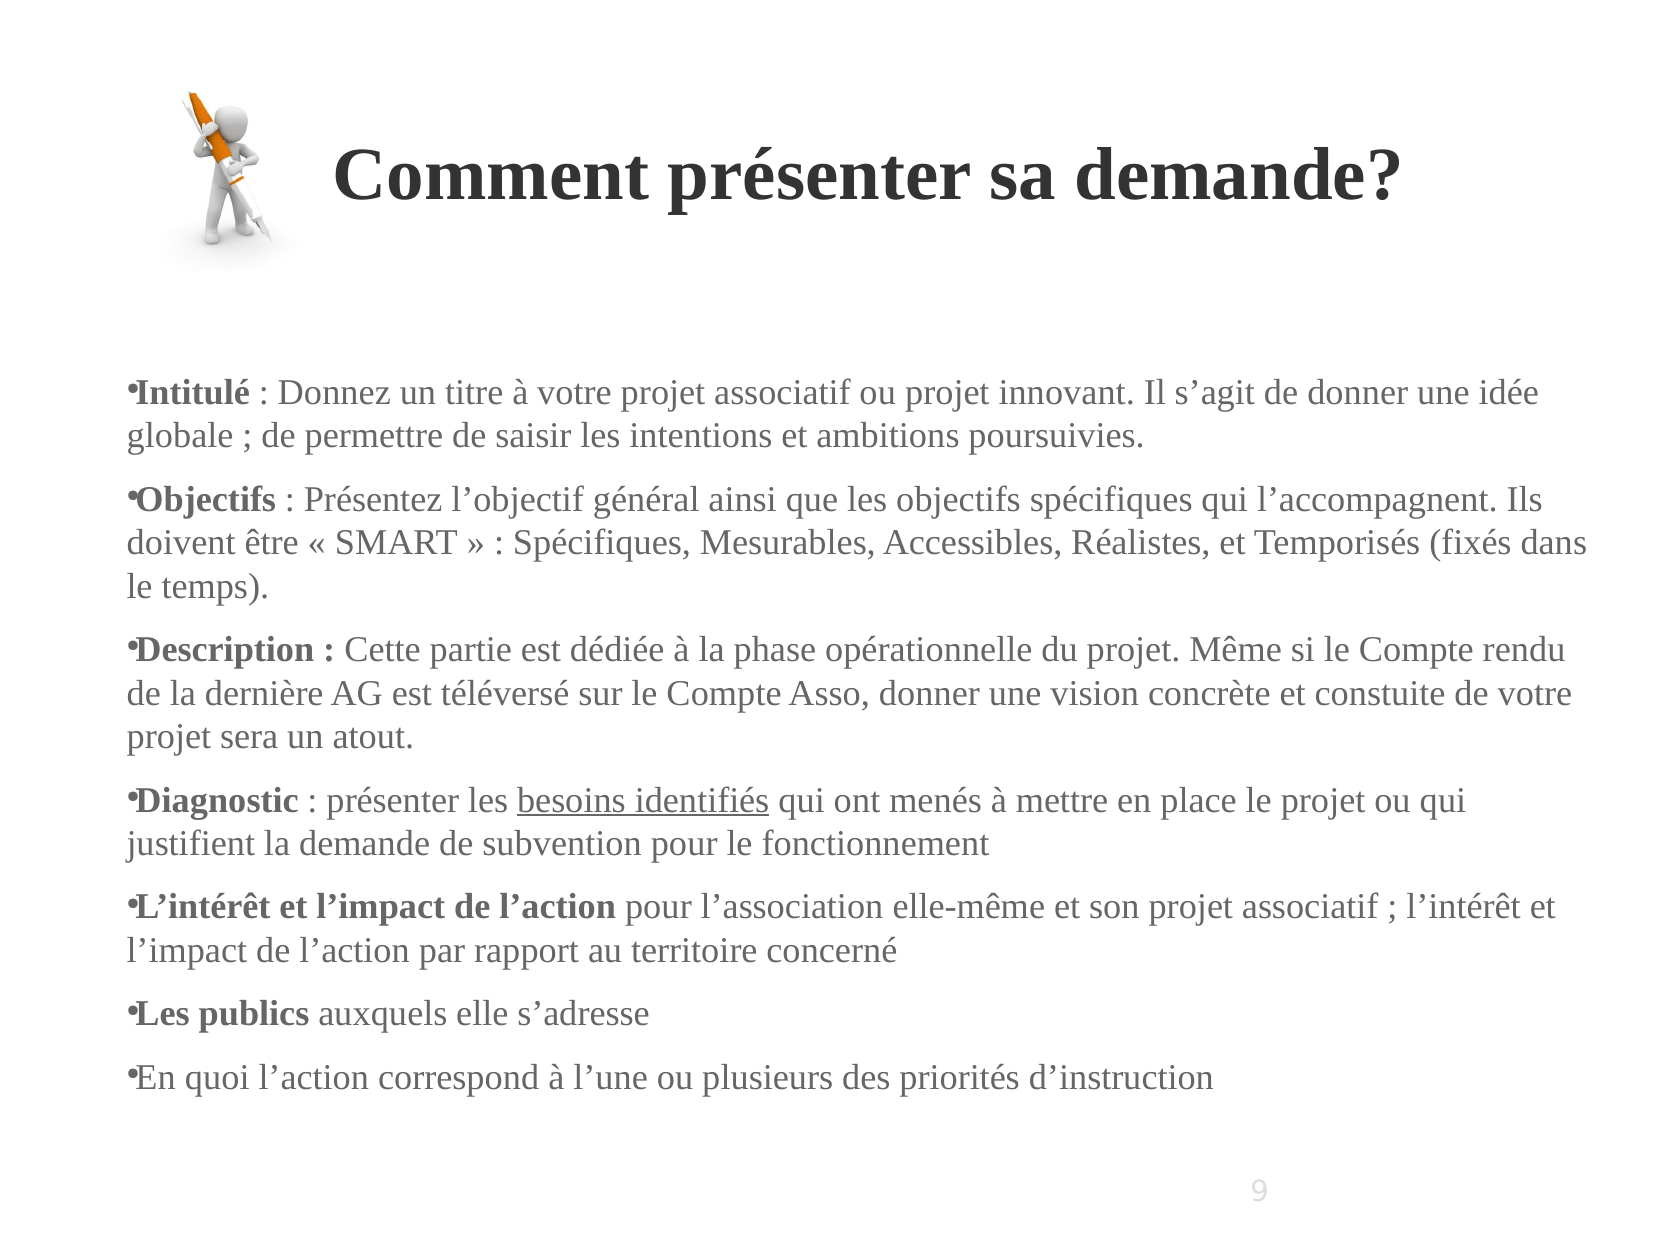

Comment présenter sa demande?
# Intitulé : Donnez un titre à votre projet associatif ou projet innovant. Il s’agit de donner une idée globale ; de permettre de saisir les intentions et ambitions poursuivies.
Objectifs : Présentez l’objectif général ainsi que les objectifs spécifiques qui l’accompagnent. Ils doivent être « SMART » : Spécifiques, Mesurables, Accessibles, Réalistes, et Temporisés (fixés dans le temps).
Description : Cette partie est dédiée à la phase opérationnelle du projet. Même si le Compte rendu de la dernière AG est téléversé sur le Compte Asso, donner une vision concrète et constuite de votre projet sera un atout.
Diagnostic : présenter les besoins identifiés qui ont menés à mettre en place le projet ou qui justifient la demande de subvention pour le fonctionnement
L’intérêt et l’impact de l’action pour l’association elle-même et son projet associatif ; l’intérêt et l’impact de l’action par rapport au territoire concerné
Les publics auxquels elle s’adresse
En quoi l’action correspond à l’une ou plusieurs des priorités d’instruction